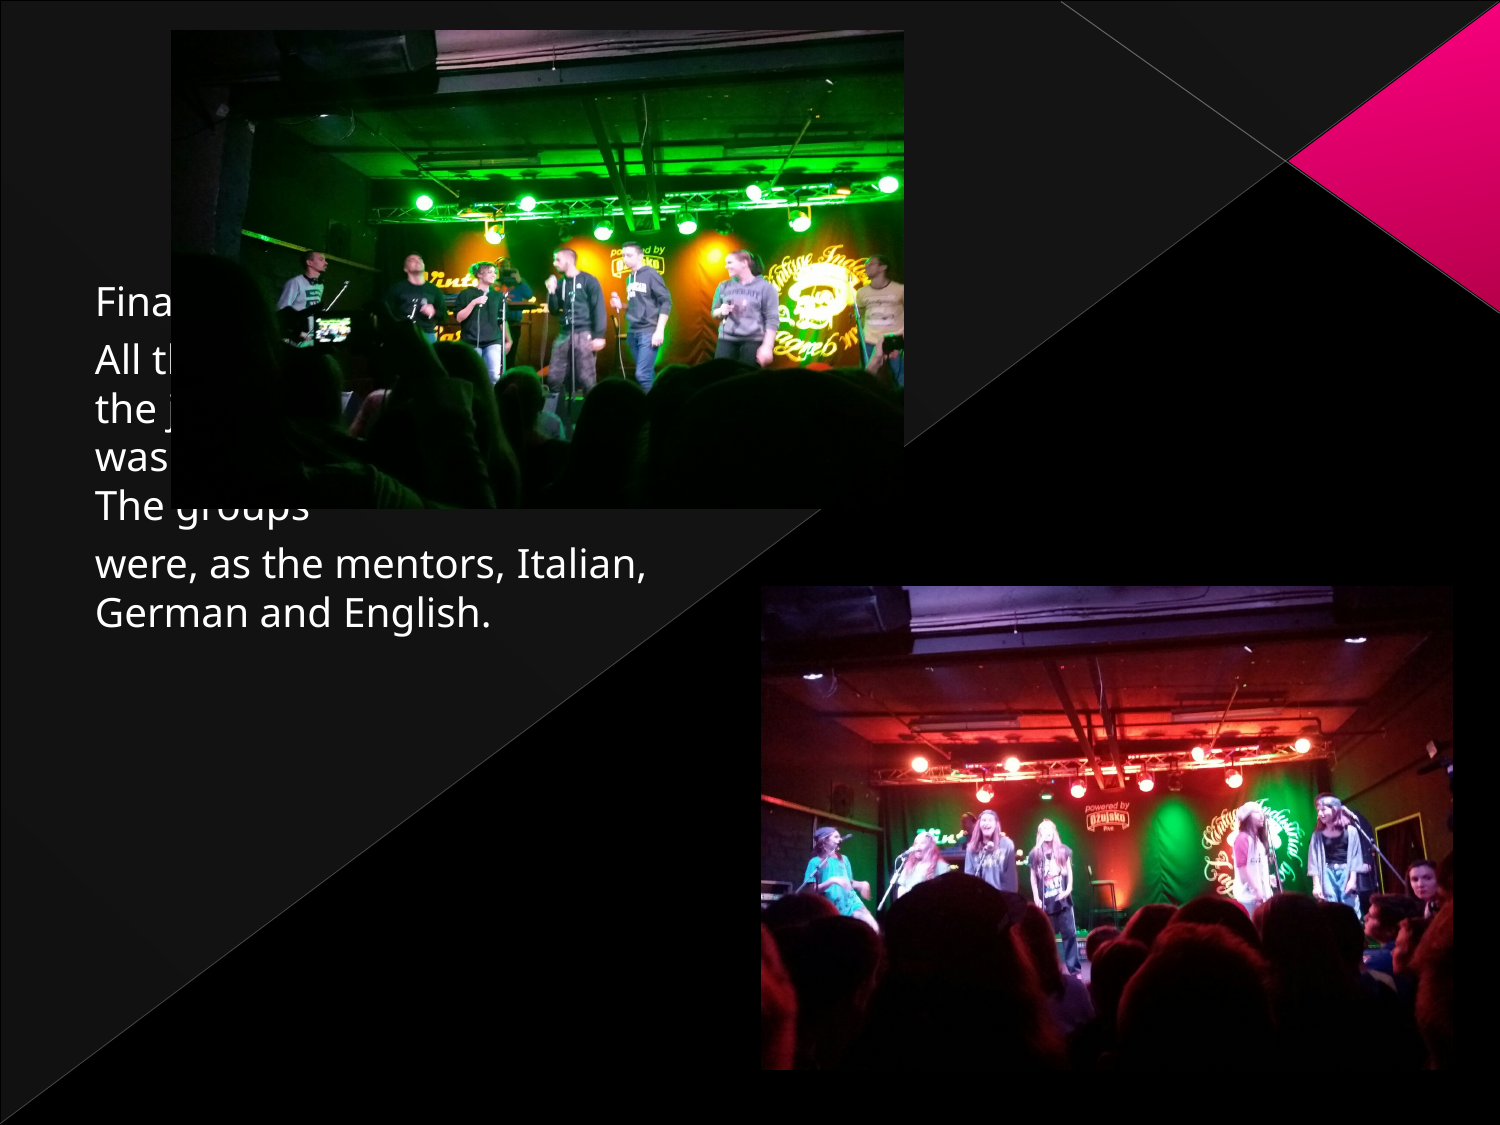

# Finally, the rap battle began.
All the groups were great, but the judges had to decide who was the best in each category. The groups
were, as the mentors, Italian, German and English.